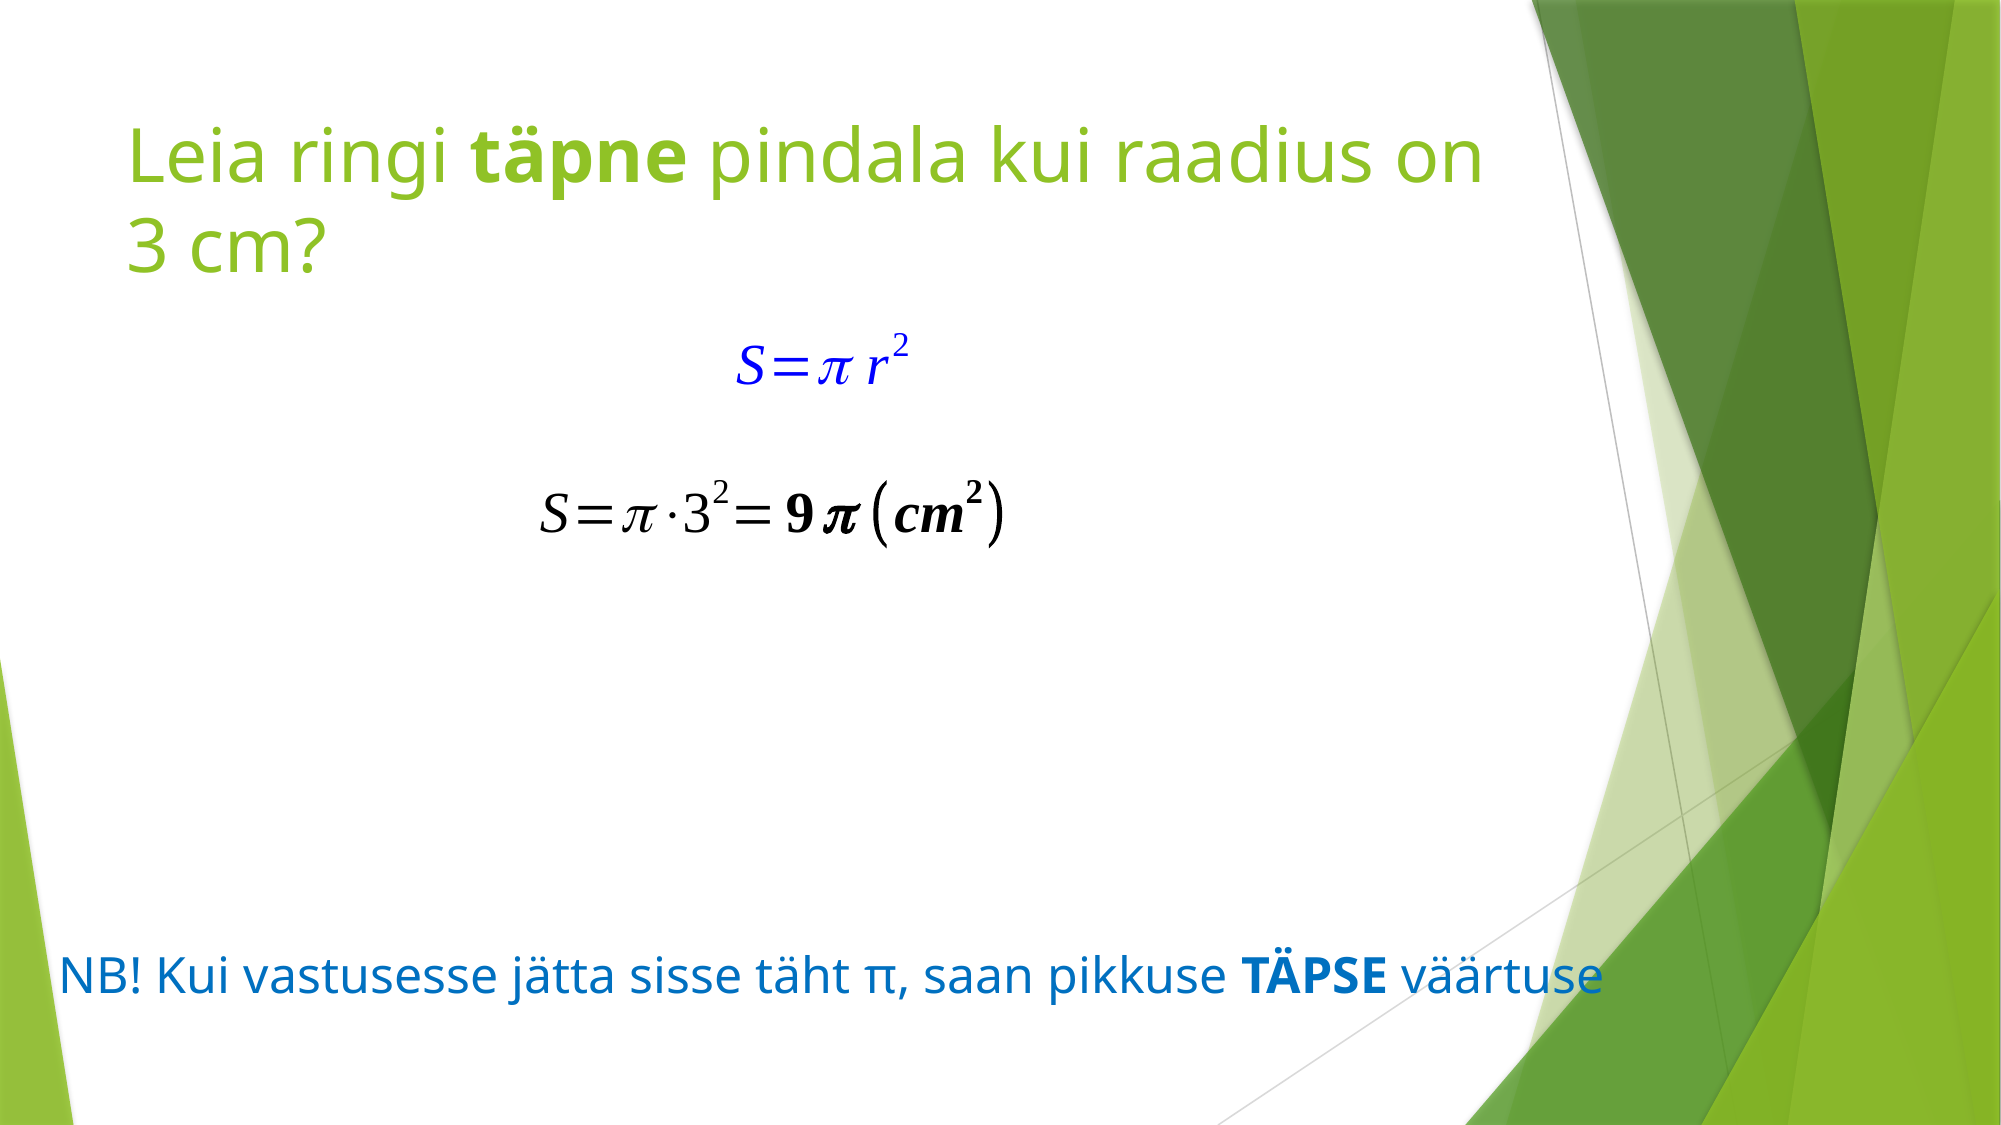

# Leia ringi täpne pindala kui raadius on 3 cm?
NB! Kui vastusesse jätta sisse täht π, saan pikkuse TÄPSE väärtuse